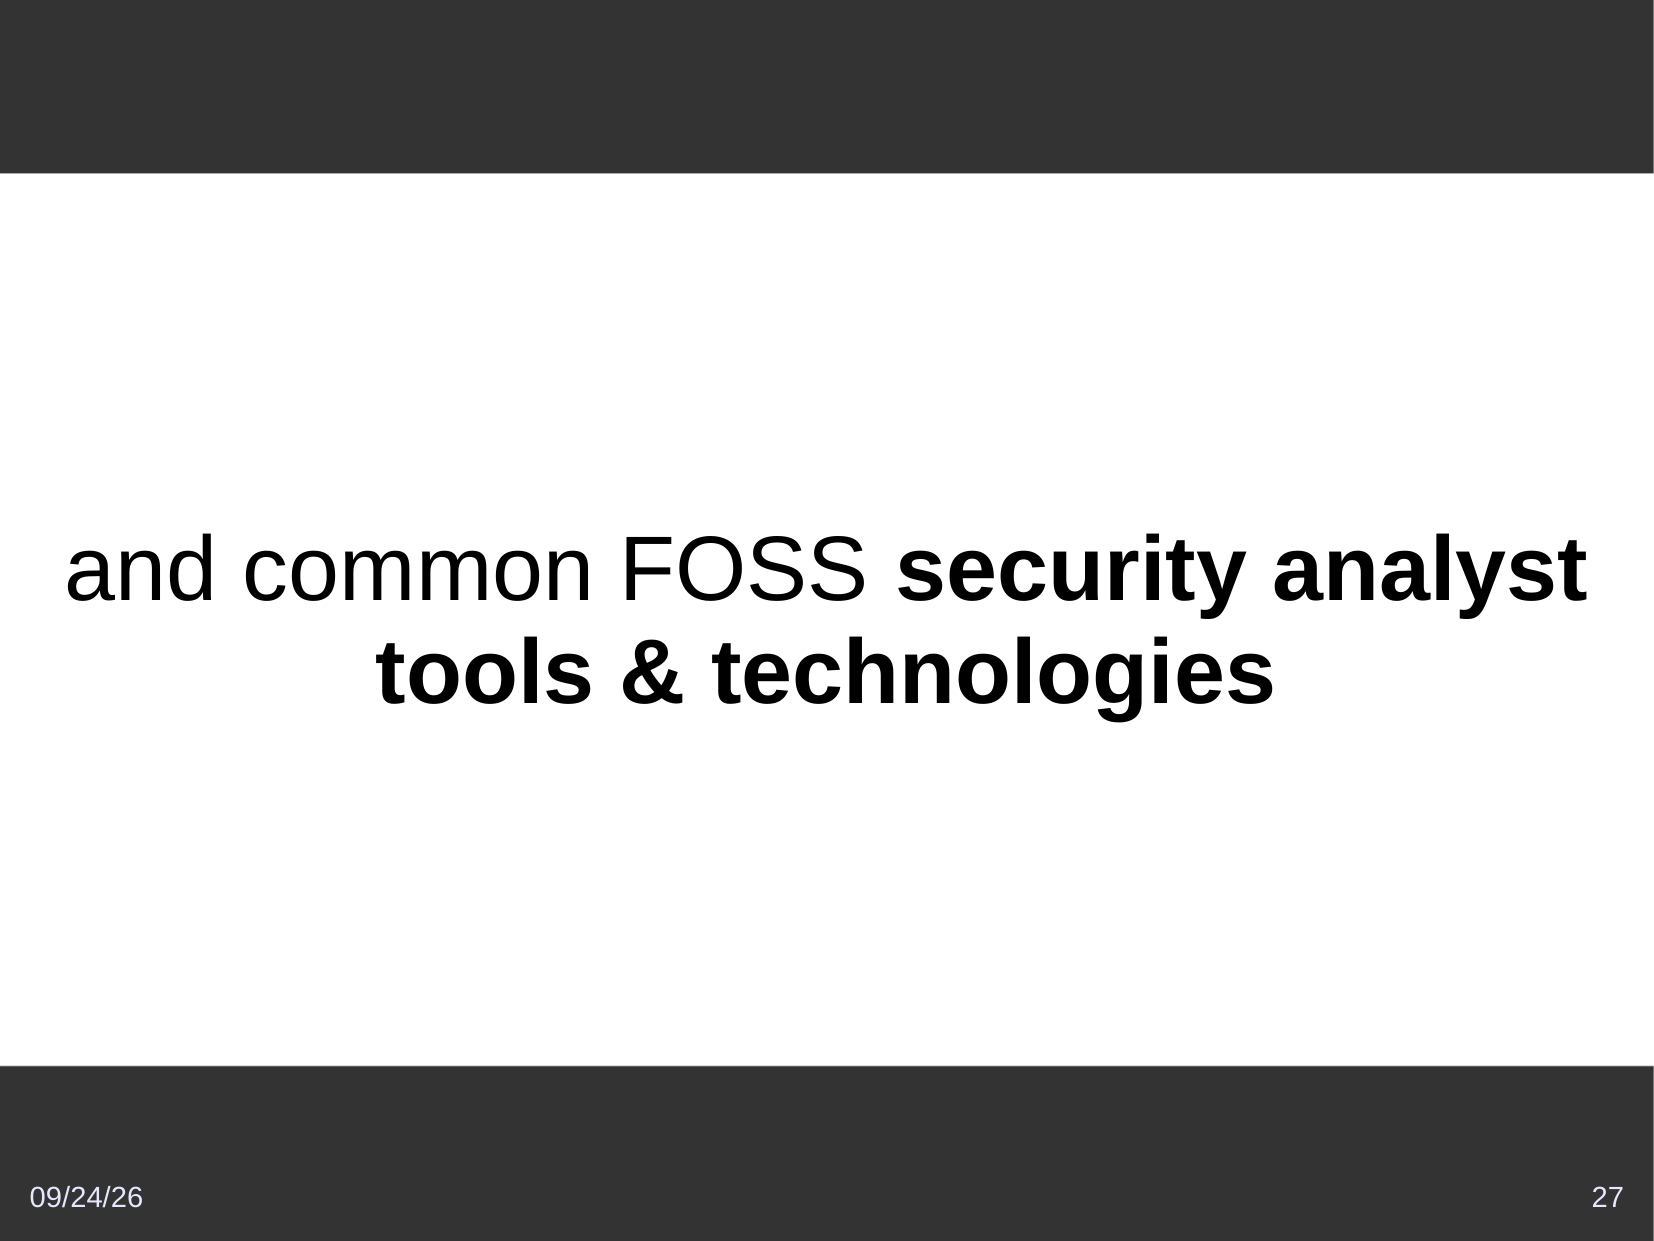

#
and common FOSS security analyst tools & technologies
27